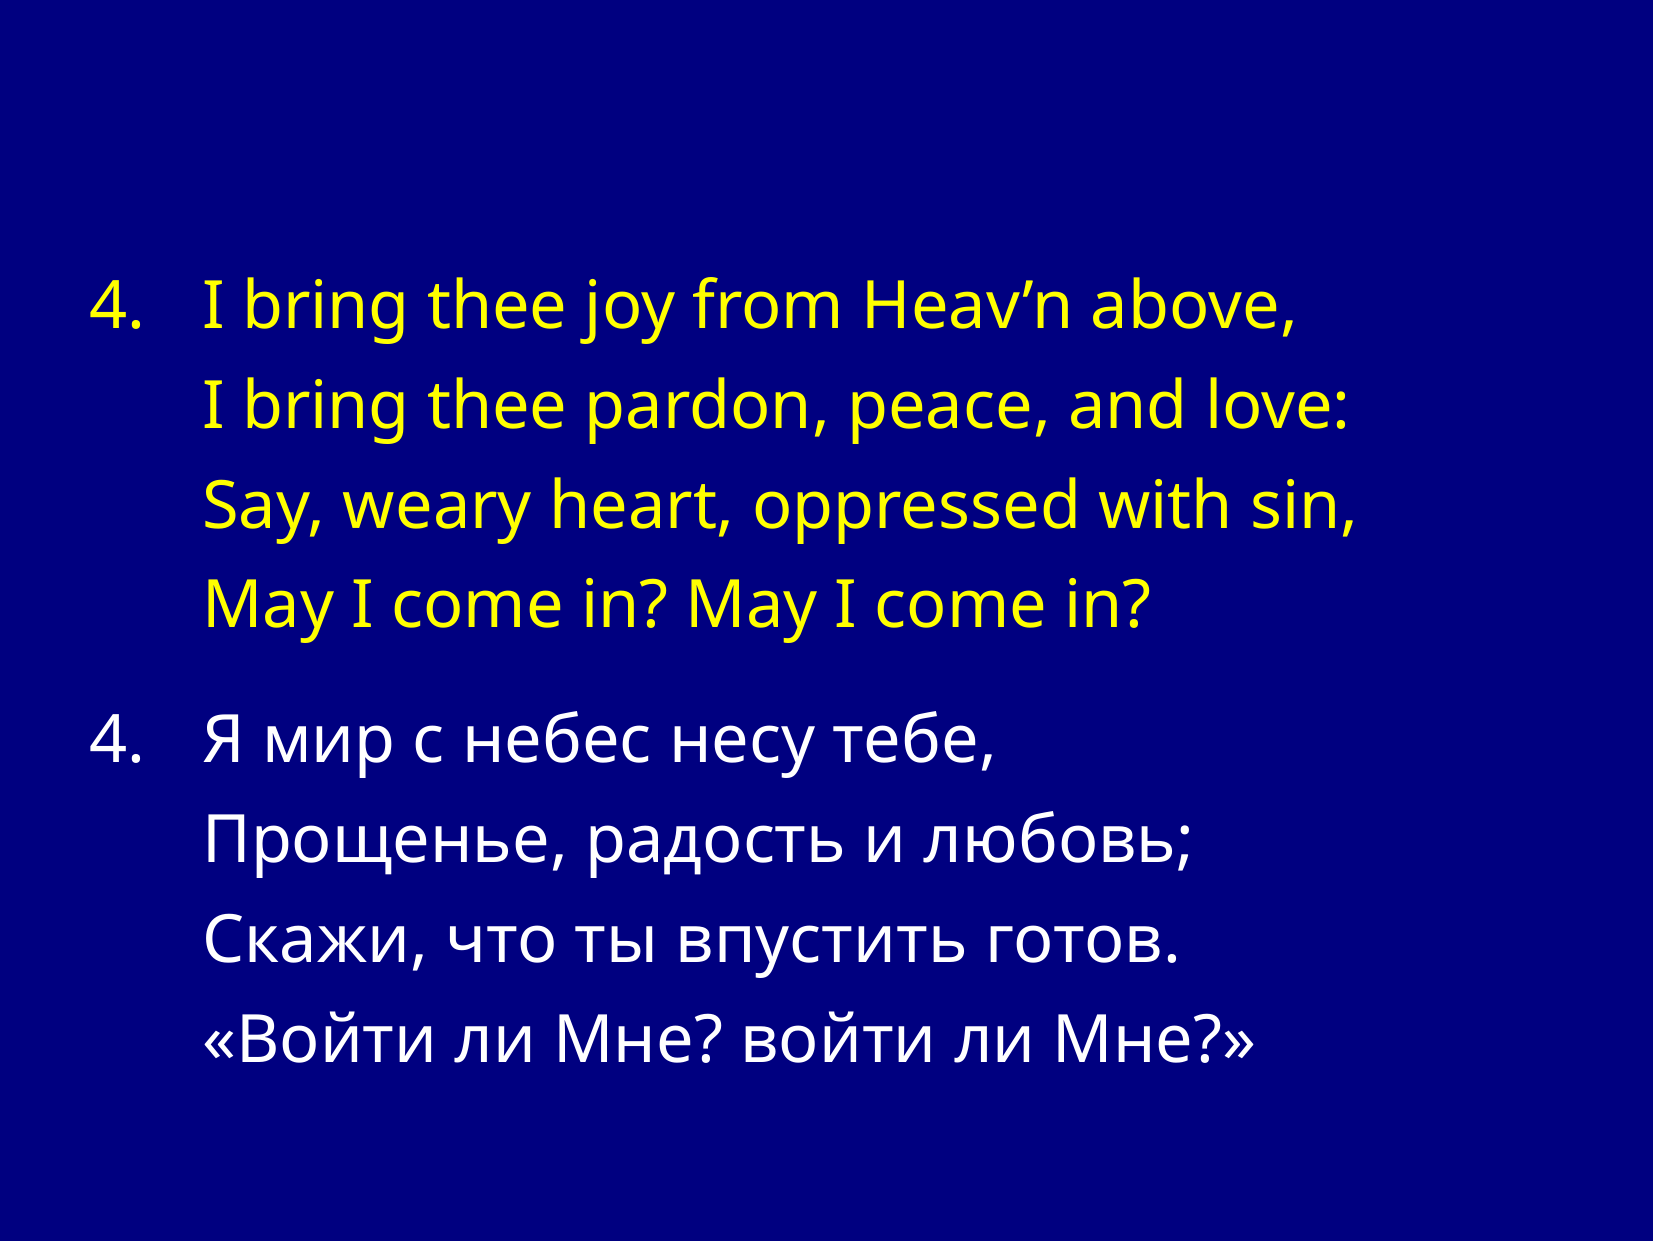

4.	I bring thee joy from Heav’n above,
	I bring thee pardon, peace, and love:
	Say, weary heart, oppressed with sin,
	May I come in? May I come in?
4.	Я мир с небес несу тебе,
	Прощенье, радость и любовь;
	Скажи, что ты впустить готов.
	«Войти ли Мне? войти ли Мне?»